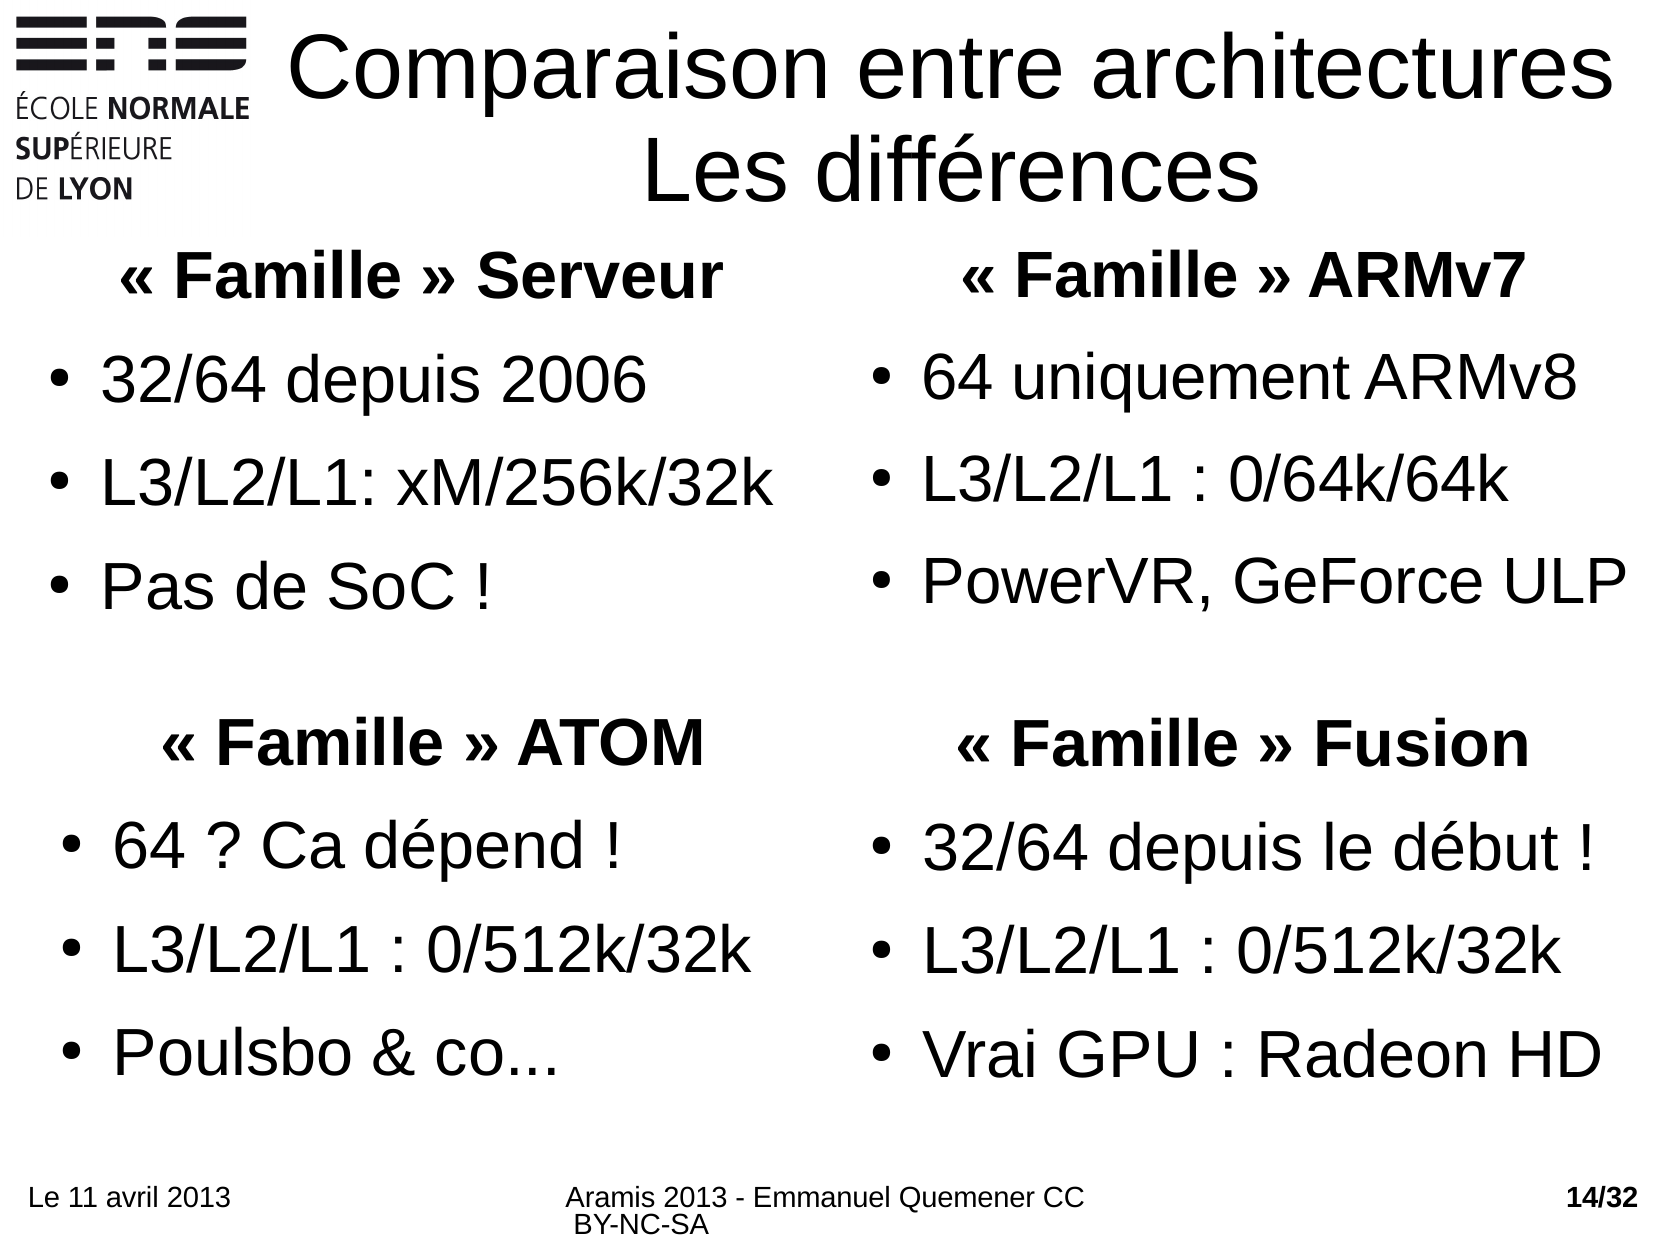

# Comparaison entre architectures Les différences
« Famille » Serveur
32/64 depuis 2006
L3/L2/L1: xM/256k/32k
Pas de SoC !
« Famille » ARMv7
64 uniquement ARMv8
L3/L2/L1 : 0/64k/64k
PowerVR, GeForce ULP
« Famille » ATOM
64 ? Ca dépend !
L3/L2/L1 : 0/512k/32k
Poulsbo & co...
« Famille » Fusion
32/64 depuis le début !
L3/L2/L1 : 0/512k/32k
Vrai GPU : Radeon HD
Le 11 avril 2013
Aramis 2013 - Emmanuel Quemener CC BY-NC-SA
14